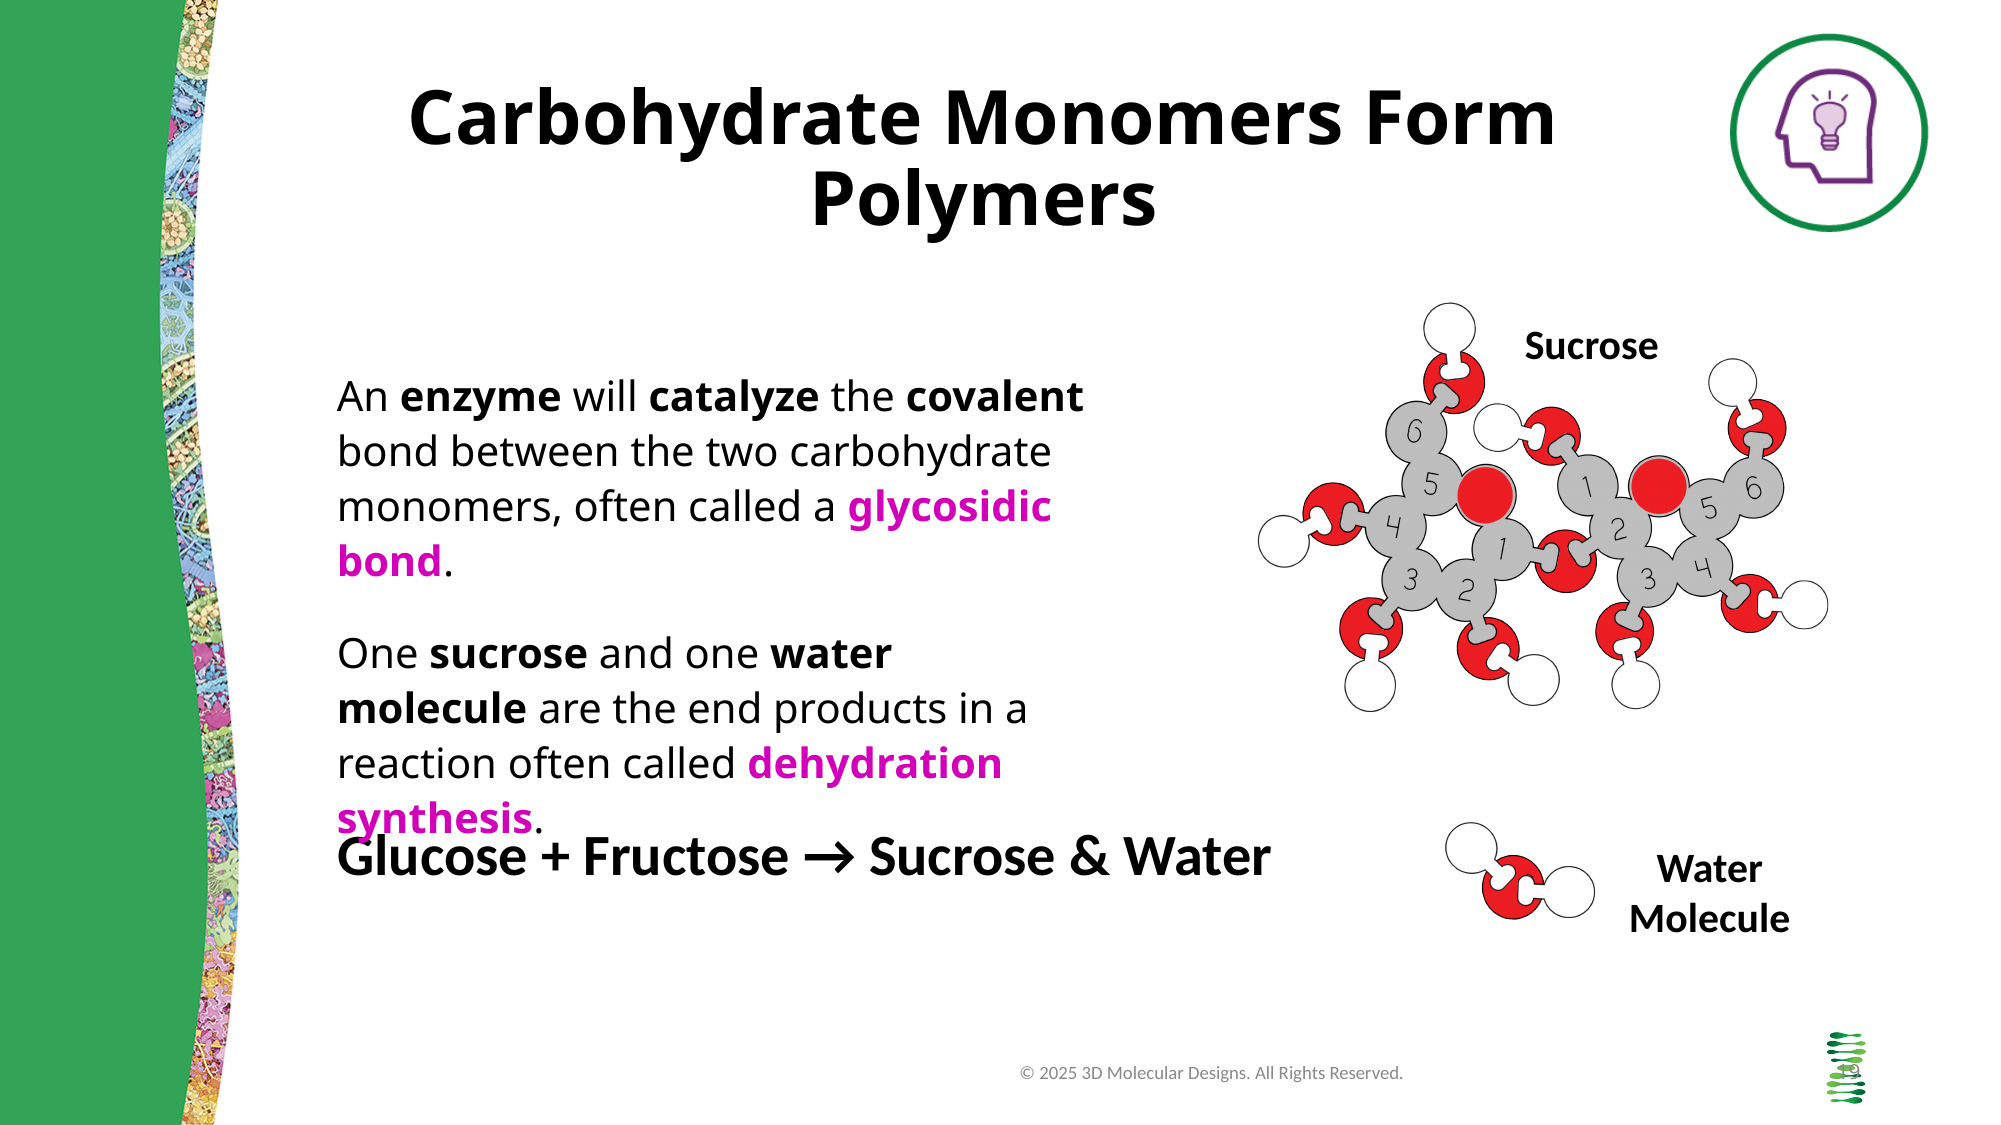

Carbohydrate Monomers Form Polymers
Sucrose
An enzyme will catalyze the covalent bond between the two carbohydrate monomers, often called a glycosidic bond.
One sucrose and one water molecule are the end products in a reaction often called dehydration synthesis.
Glucose + Fructose → Sucrose & Water
Water
Molecule